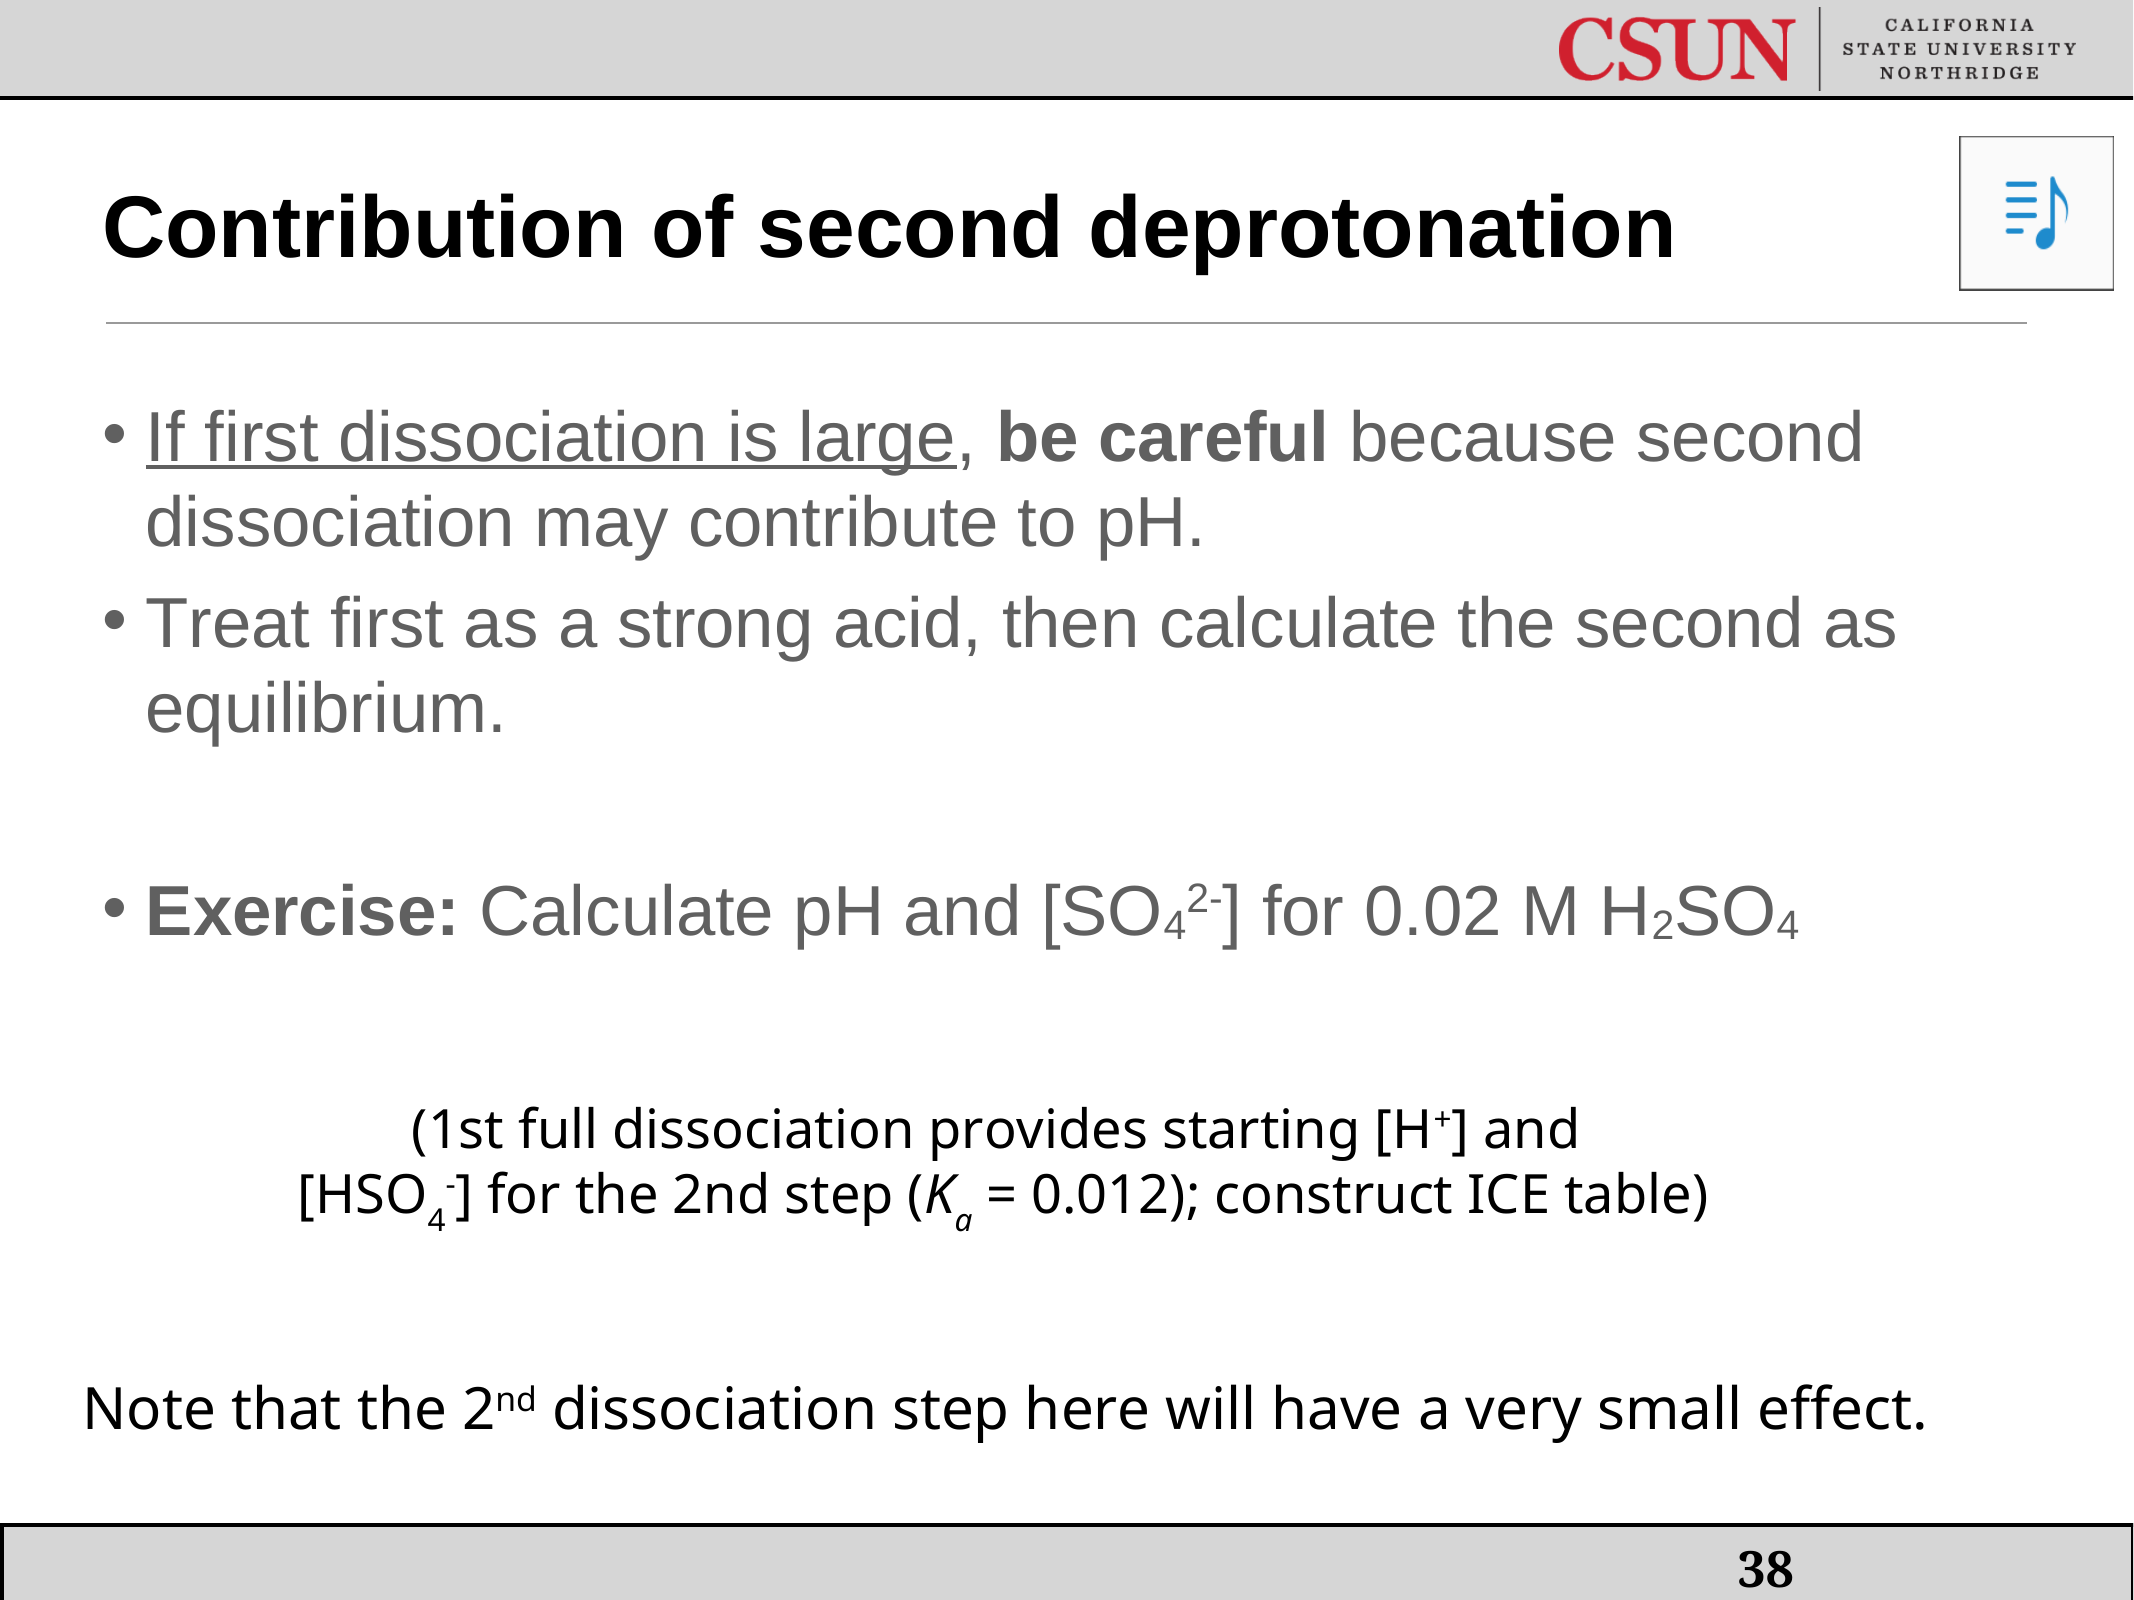

# Contribution of second deprotonation
If first dissociation is large, be careful because second dissociation may contribute to pH.
Treat first as a strong acid, then calculate the second as equilibrium.
Exercise: Calculate pH and [SO42-] for 0.02 M H2SO4
(1st full dissociation provides starting [H+] and
[HSO4-] for the 2nd step (Ka = 0.012); construct ICE table)
Note that the 2nd dissociation step here will have a very small effect.
38